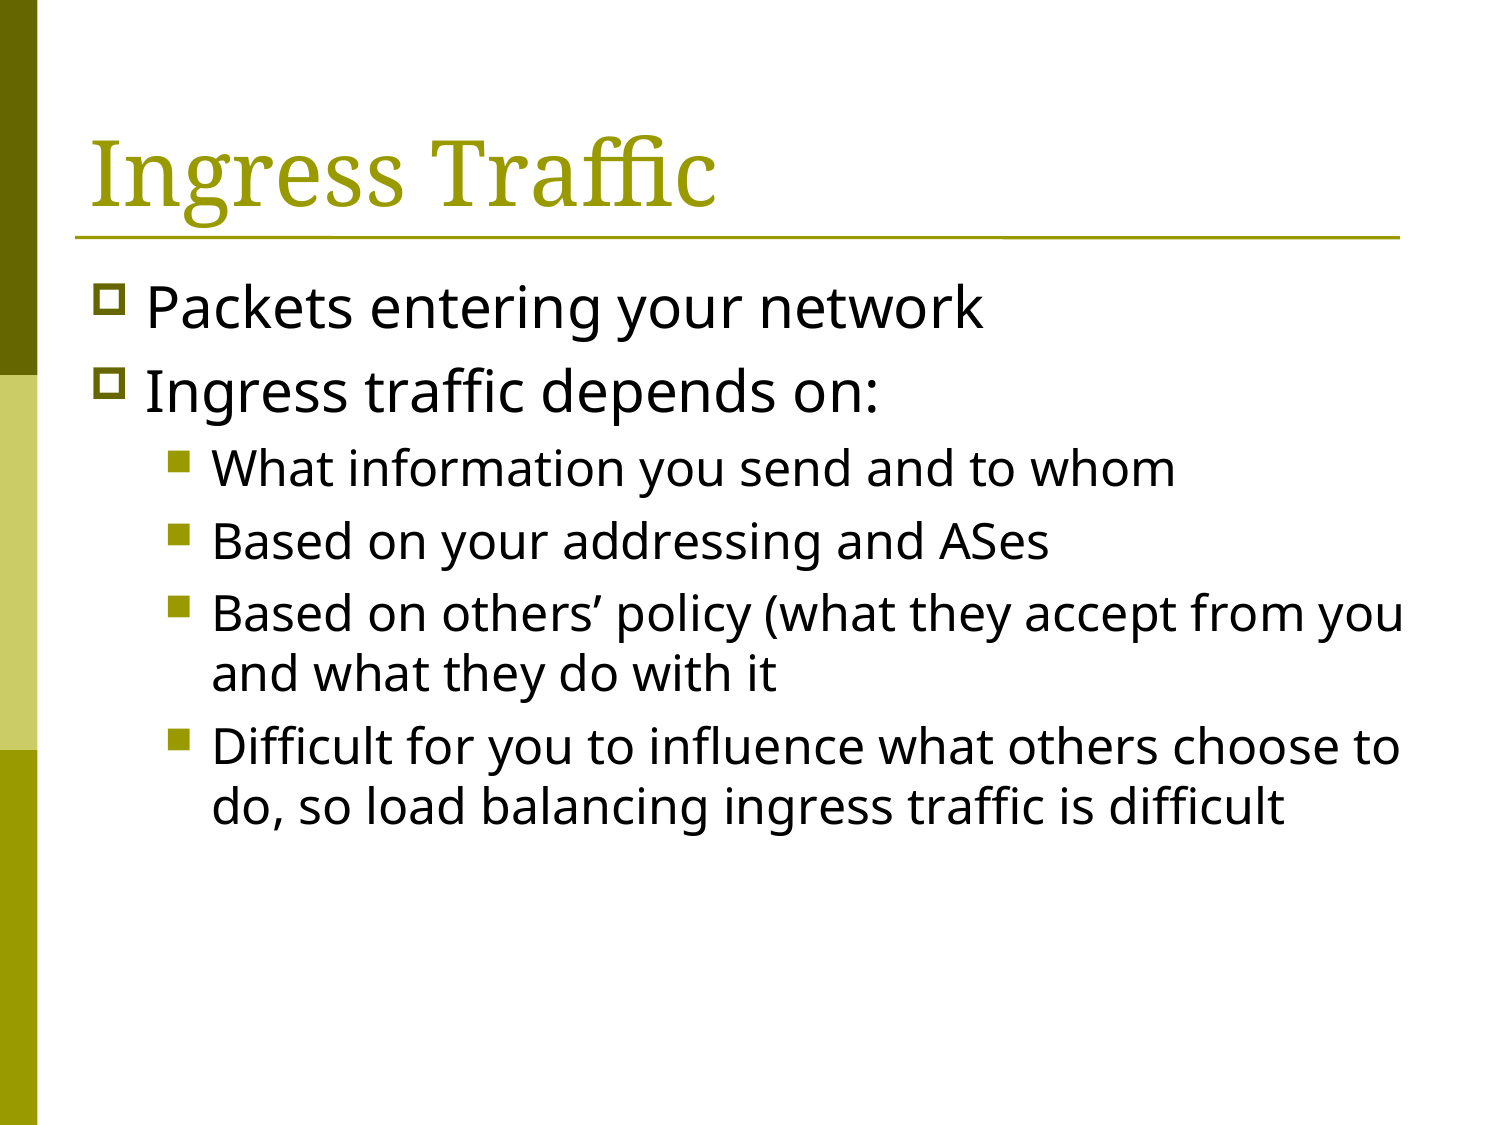

# Ingress Traffic
Packets entering your network
Ingress traffic depends on:
What information you send and to whom
Based on your addressing and ASes
Based on others’ policy (what they accept from you and what they do with it
Difficult for you to influence what others choose to do, so load balancing ingress traffic is difficult